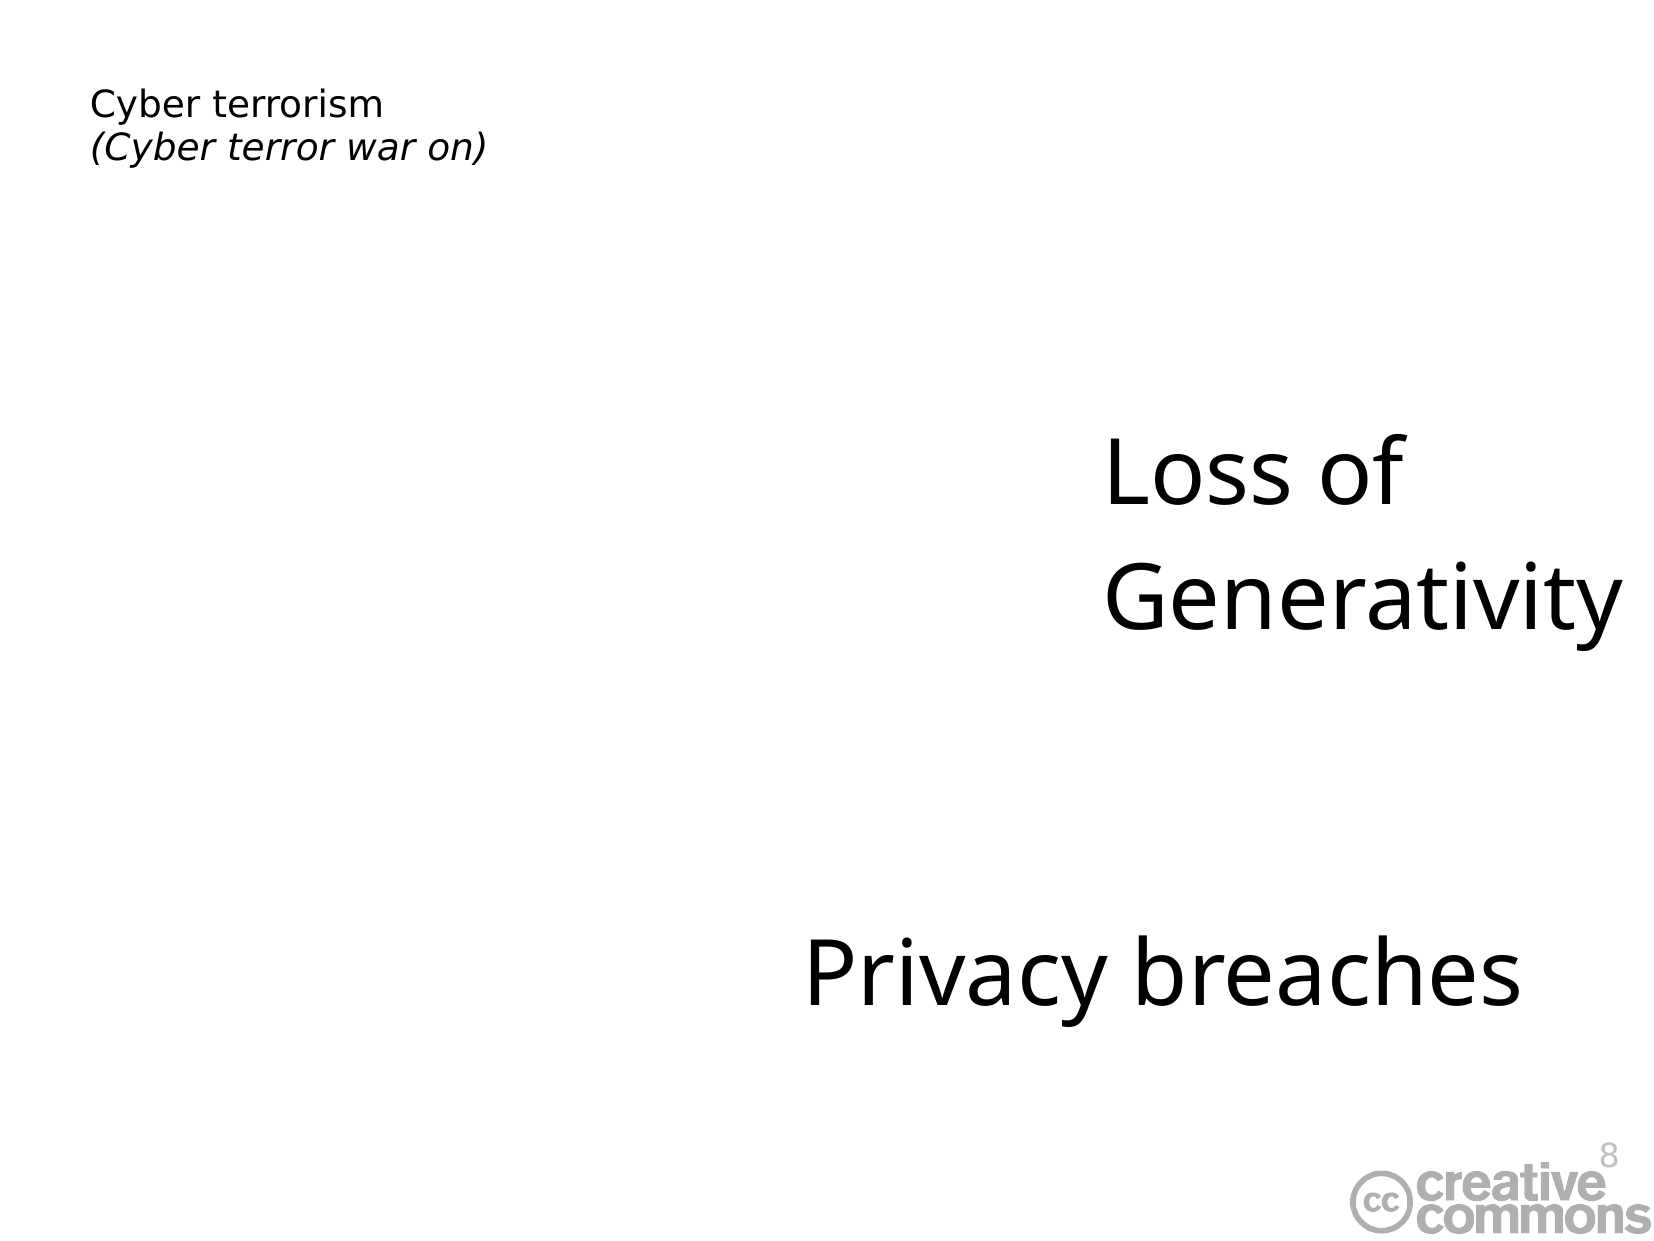

Cyber terrorism
(Cyber terror war on)
Loss of
Generativity
Privacy breaches